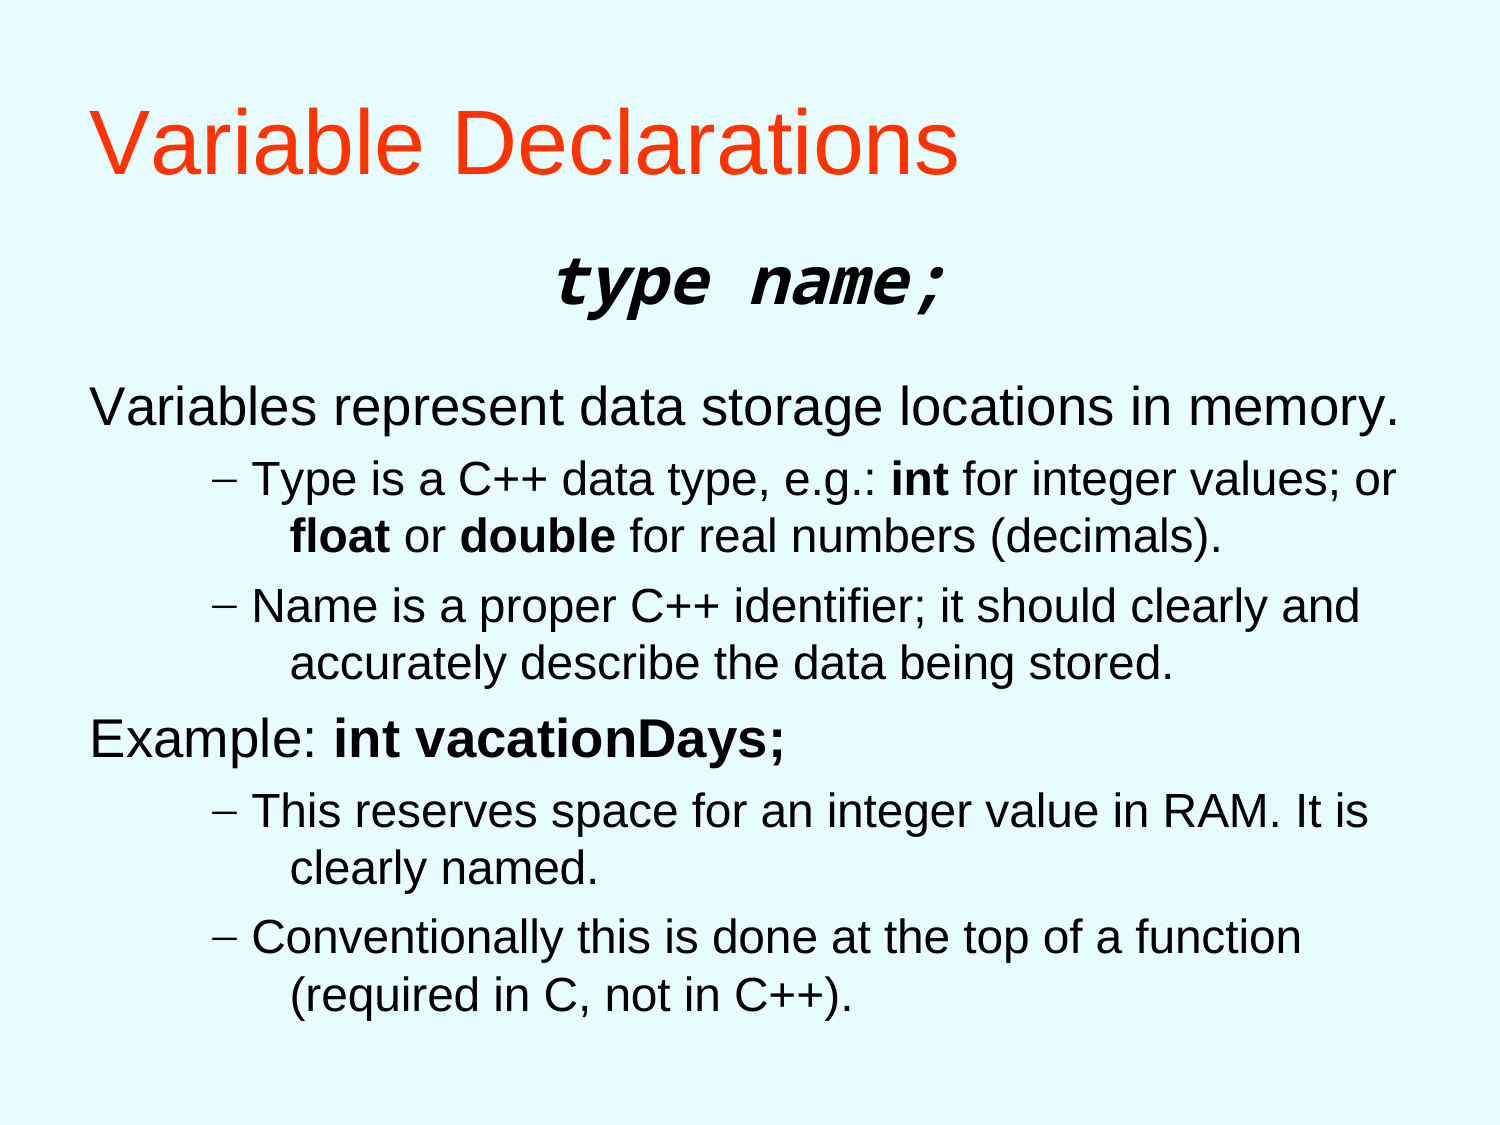

# Variable Declarations
type name;
Variables represent data storage locations in memory.
Type is a C++ data type, e.g.: int for integer values; or float or double for real numbers (decimals).
Name is a proper C++ identifier; it should clearly and accurately describe the data being stored.
Example: int vacationDays;
This reserves space for an integer value in RAM. It is clearly named.
Conventionally this is done at the top of a function (required in C, not in C++).